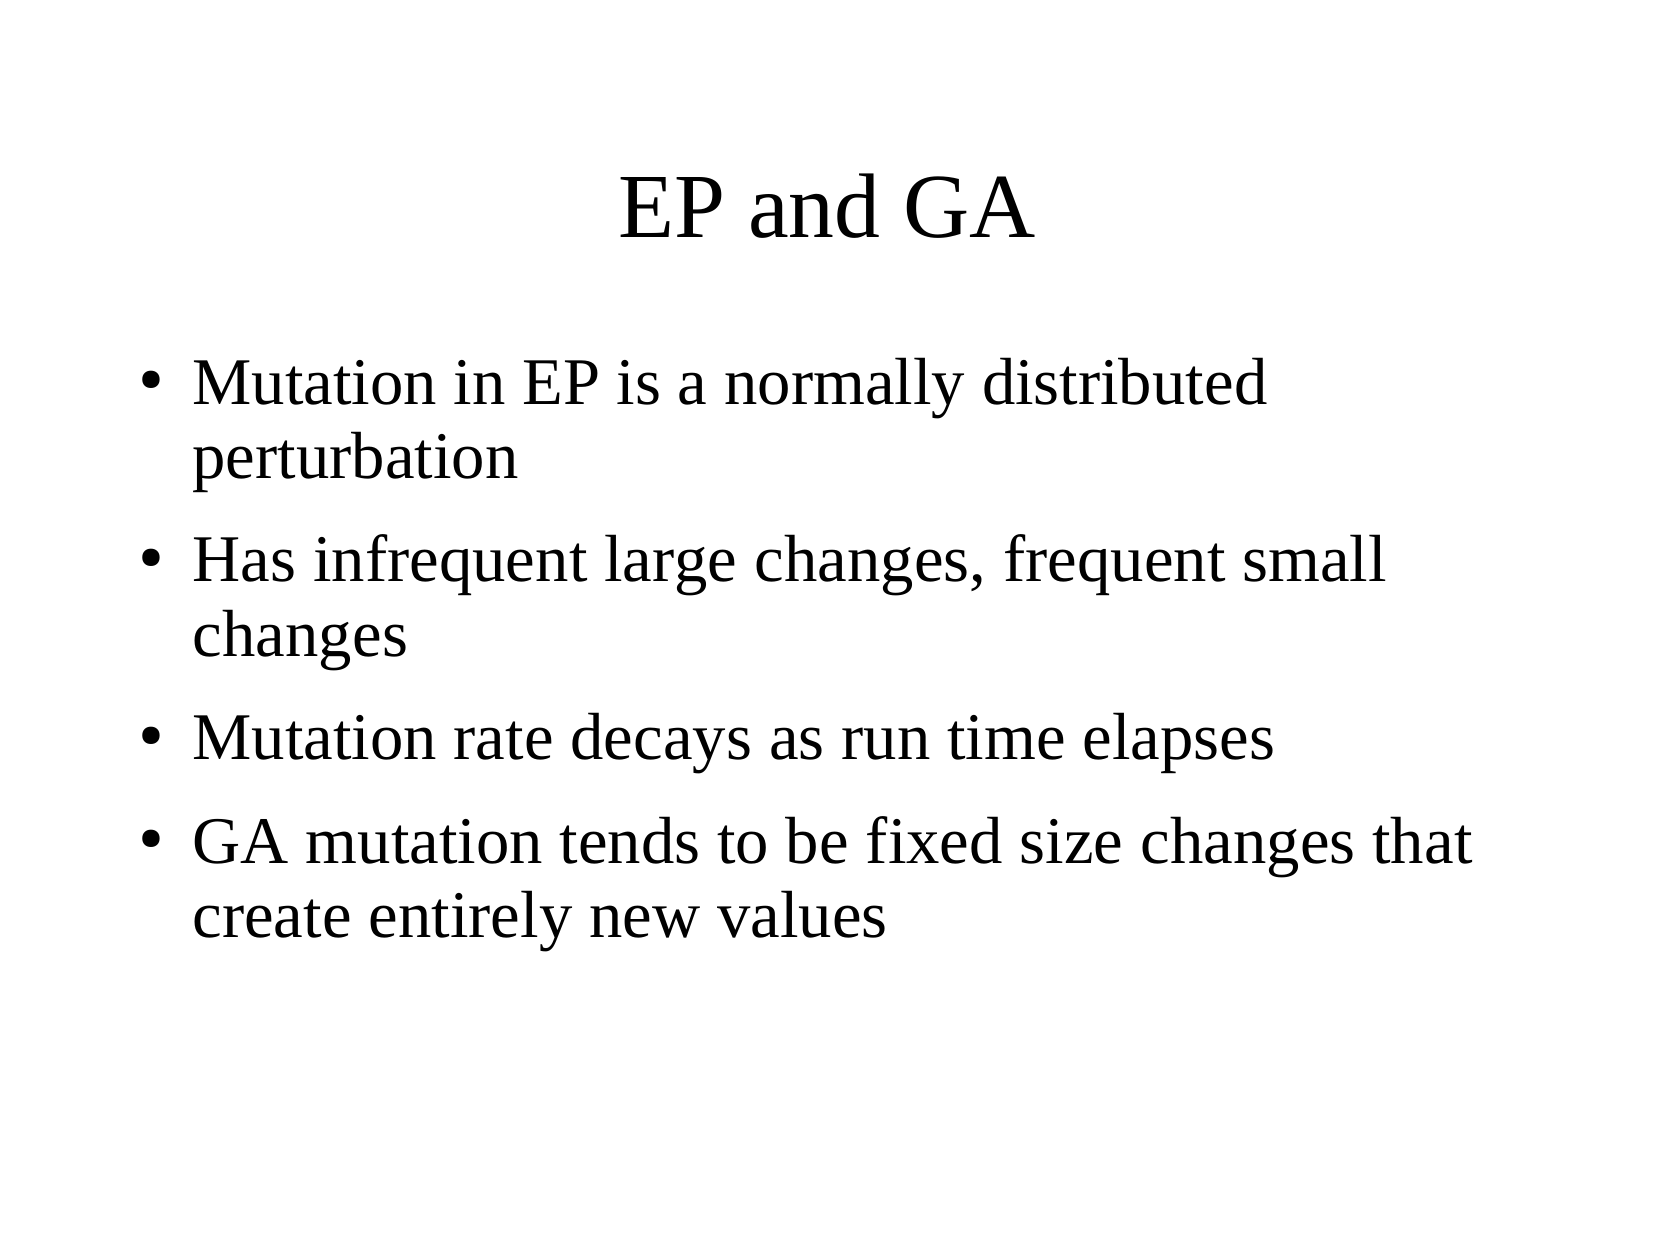

# EP and GA
Mutation in EP is a normally distributed perturbation
Has infrequent large changes, frequent small changes
Mutation rate decays as run time elapses
GA mutation tends to be fixed size changes that create entirely new values